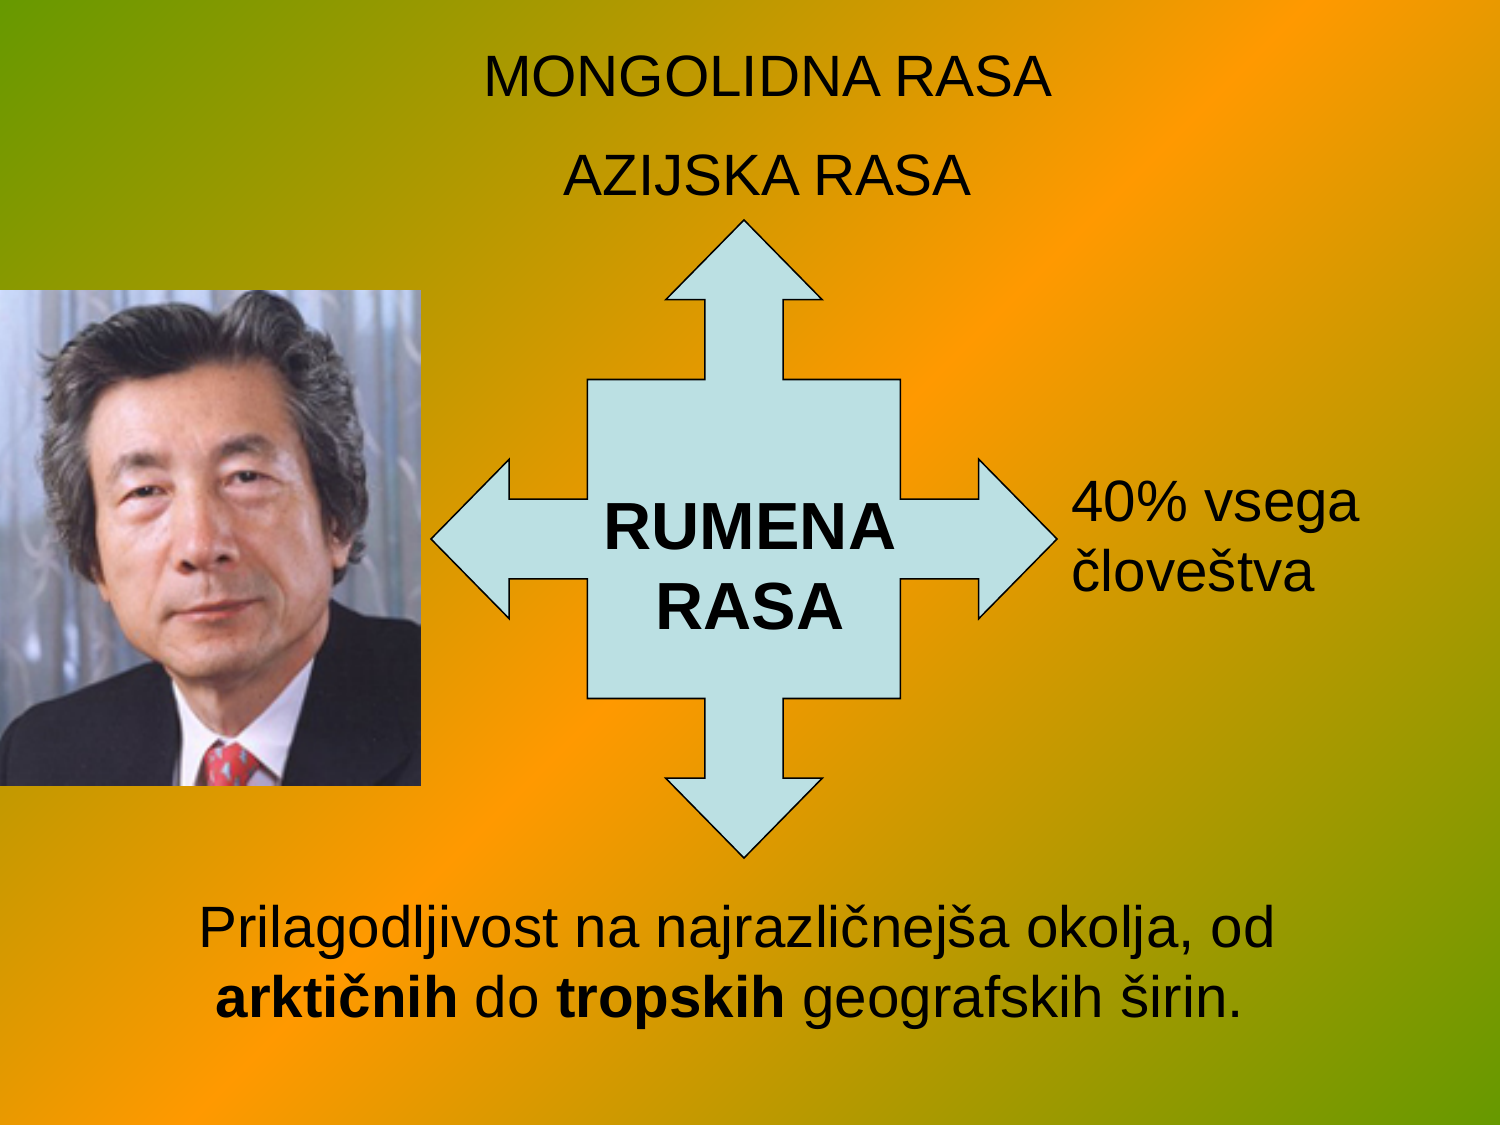

# RUMENA RASA
MONGOLIDNA RASA
AZIJSKA RASA
40% vsega človeštva
Prilagodljivost na najrazličnejša okolja, od arktičnih do tropskih geografskih širin.